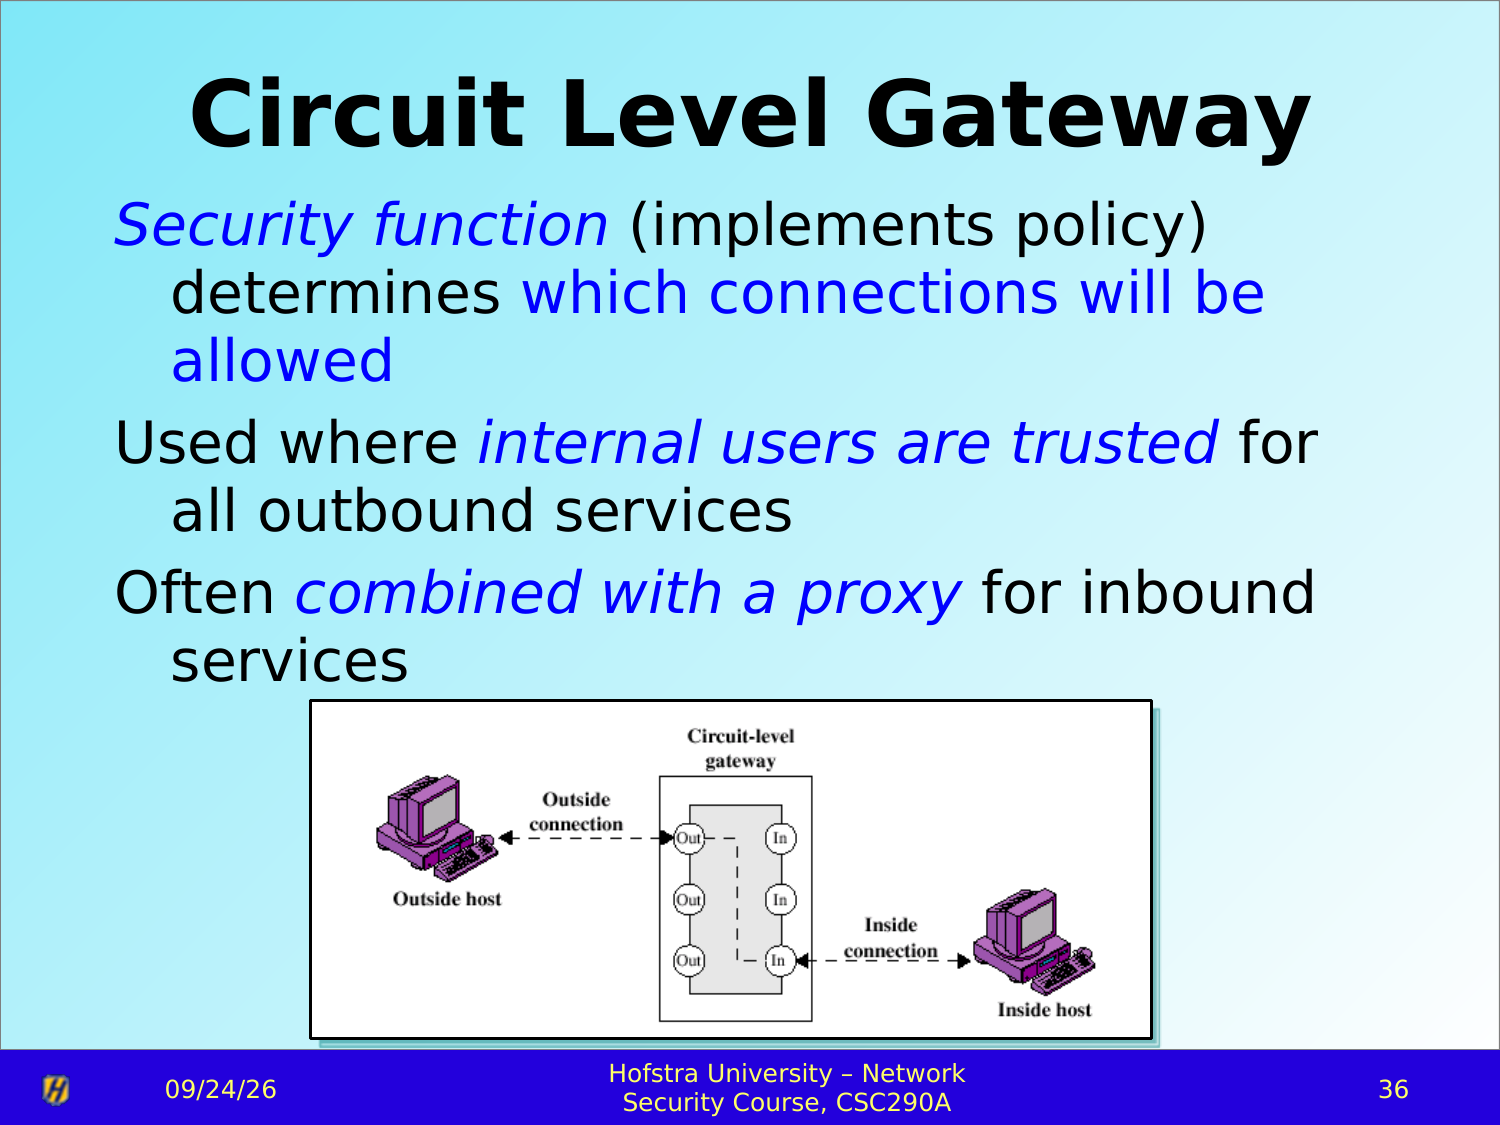

# Circuit Level Gateway
Security function (implements policy) determines which connections will be allowed
Used where internal users are trusted for all outbound services
Often combined with a proxy for inbound services
36